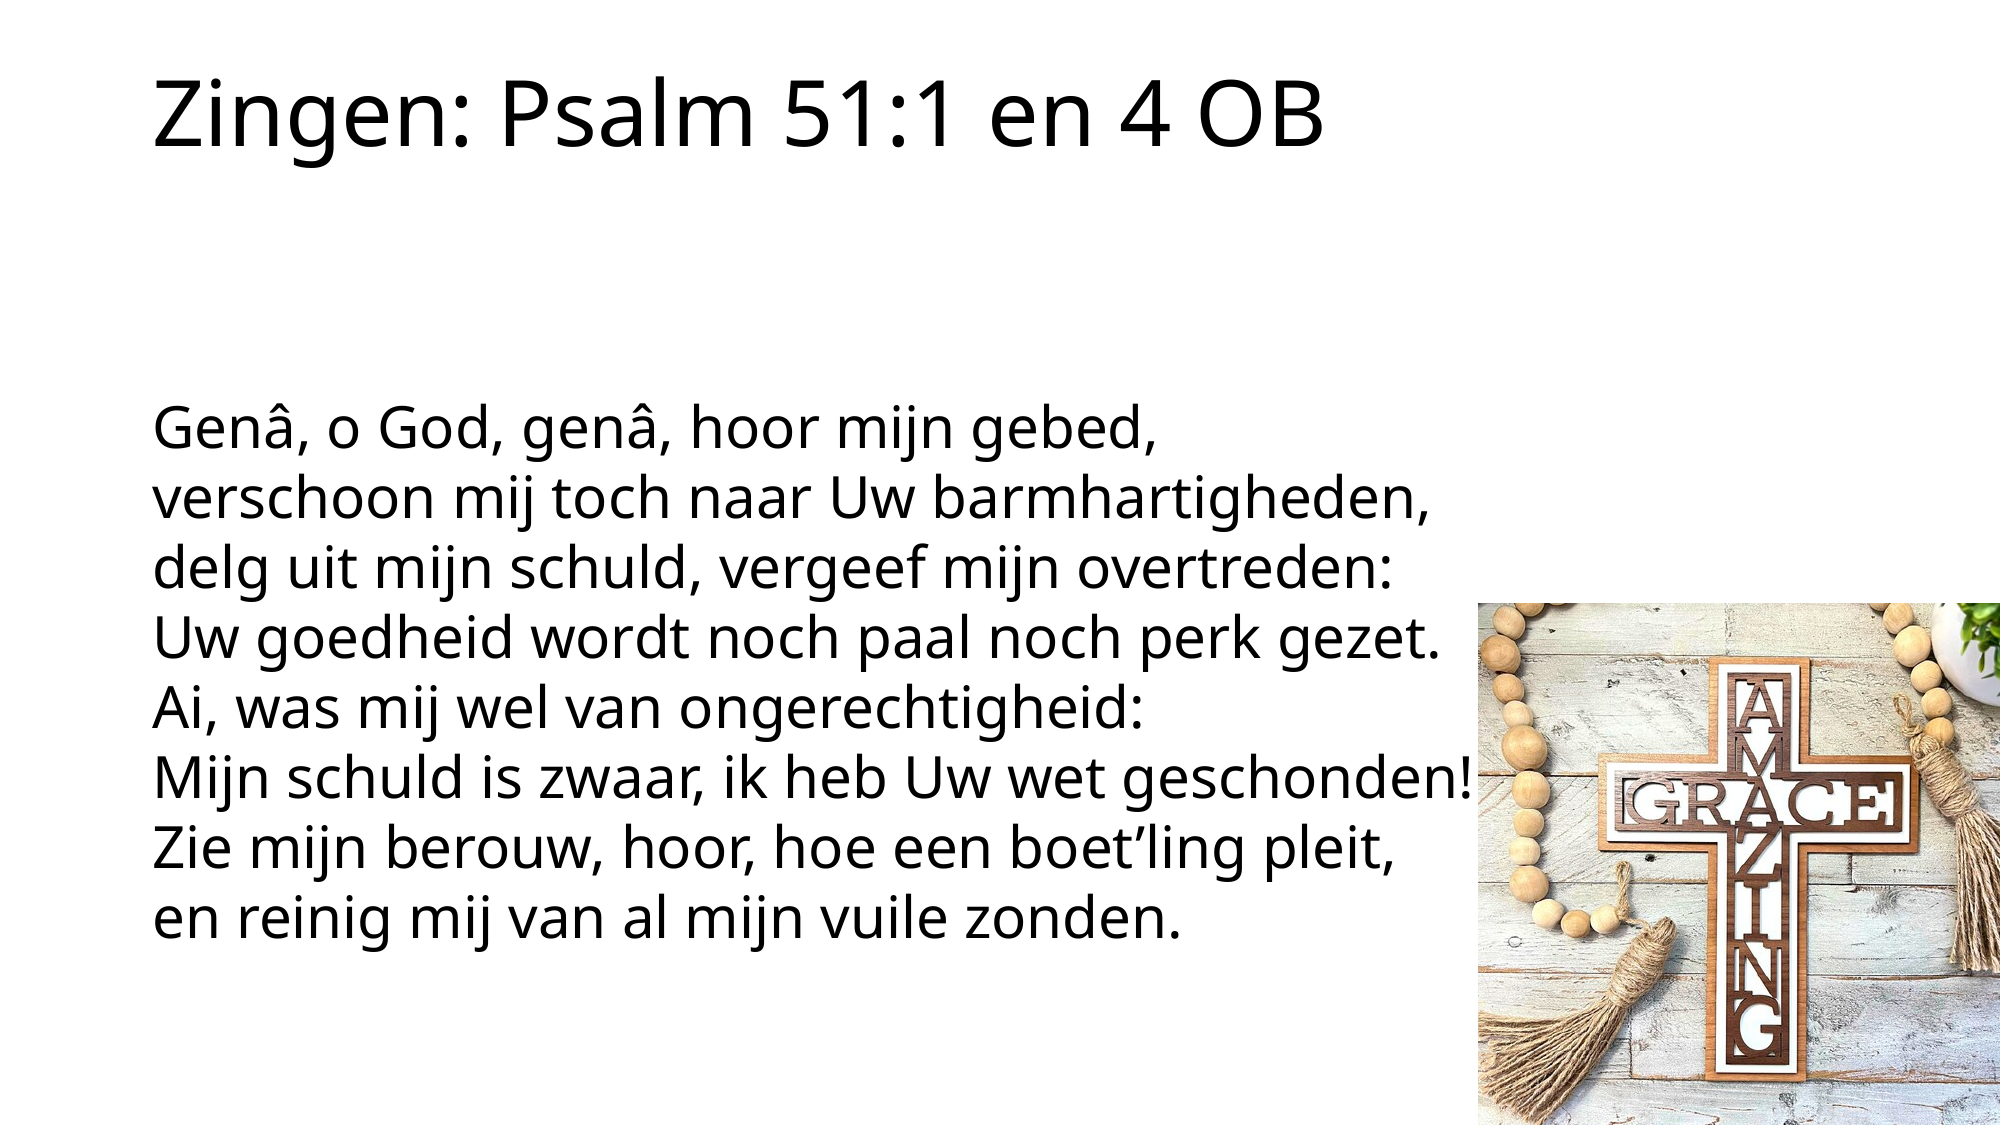

# Zingen: Psalm 51:1 en 4 OB
Genâ, o God, genâ, hoor mijn gebed,
verschoon mij toch naar Uw barmhartigheden,
delg uit mijn schuld, vergeef mijn overtreden:
Uw goedheid wordt noch paal noch perk gezet.
Ai, was mij wel van ongerechtigheid:
Mijn schuld is zwaar, ik heb Uw wet geschonden!
Zie mijn berouw, hoor, hoe een boet’ling pleit,
en reinig mij van al mijn vuile zonden.